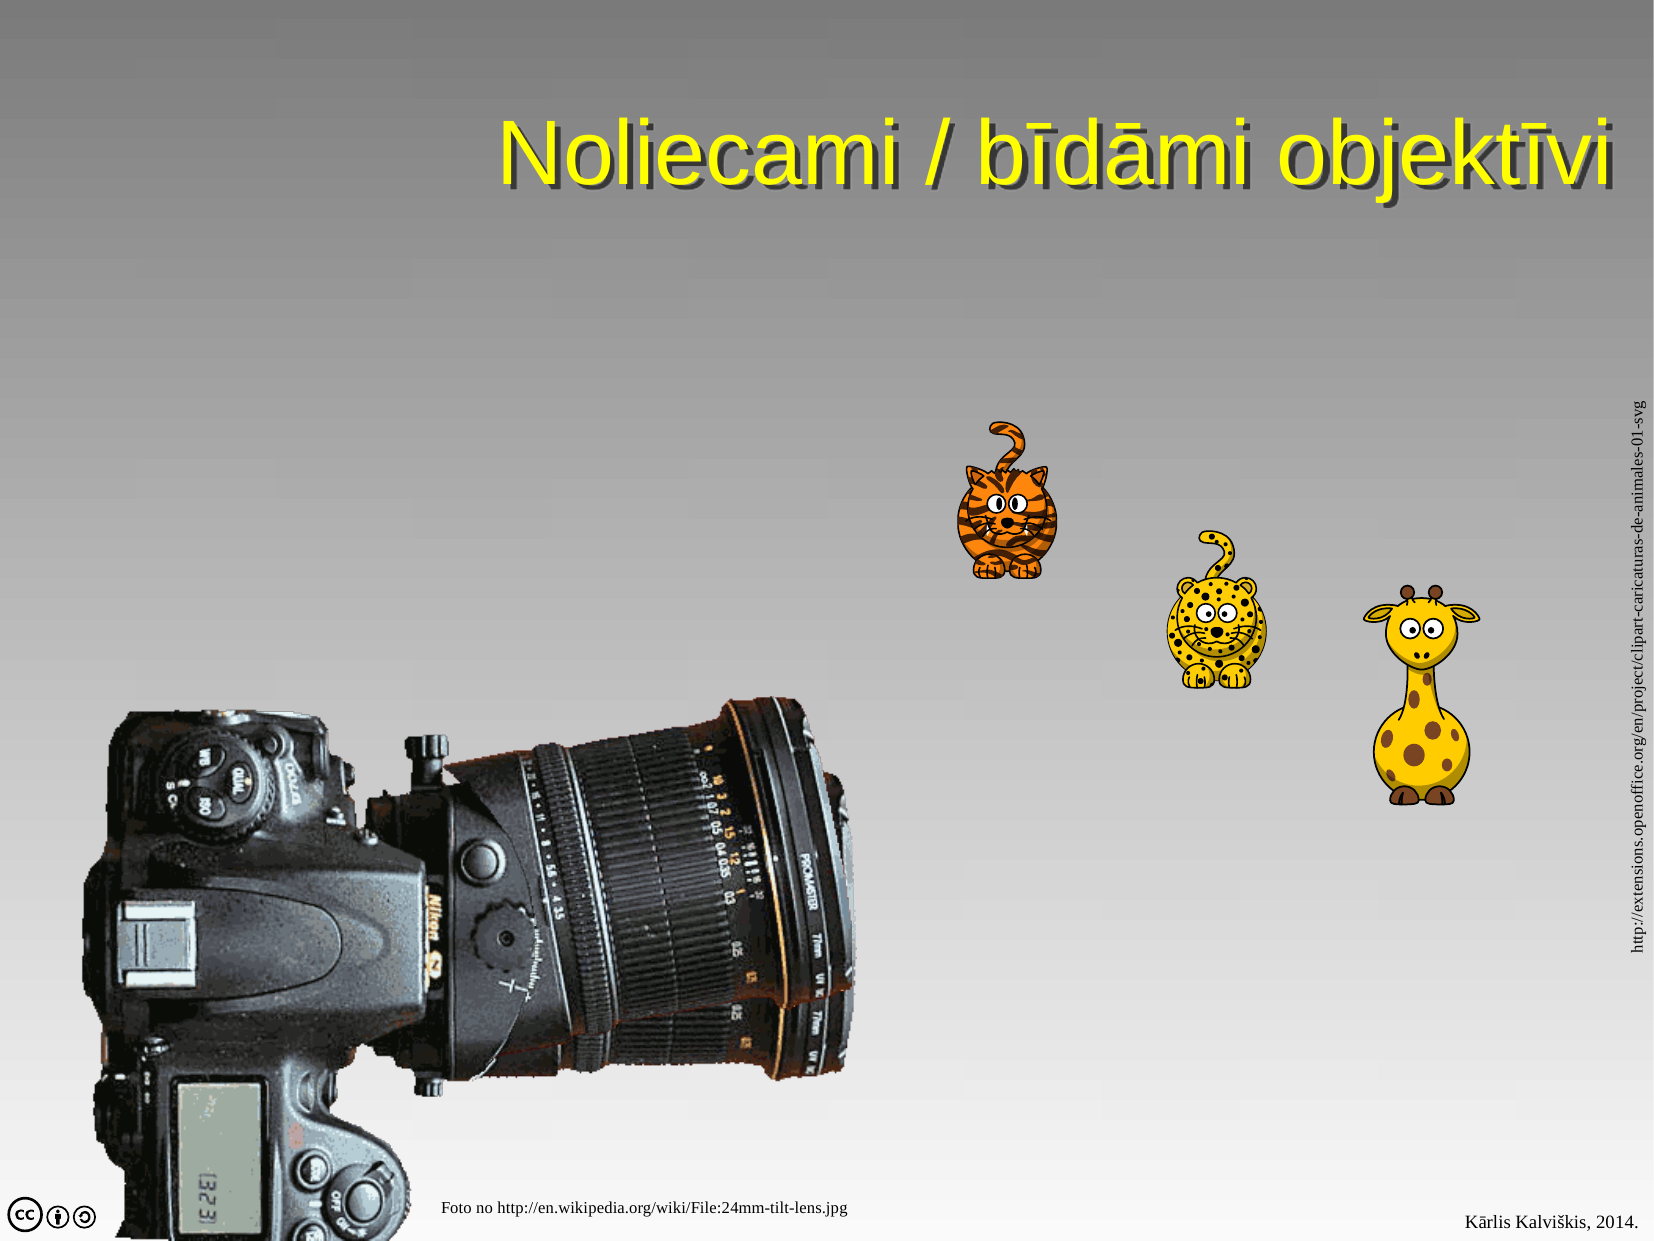

# Noliecami / bīdāmi objektīvi
http://extensions.openoffice.org/en/project/clipart-caricaturas-de-animales-01-svg
Foto no http://en.wikipedia.org/wiki/File:24mm-tilt-lens.jpg